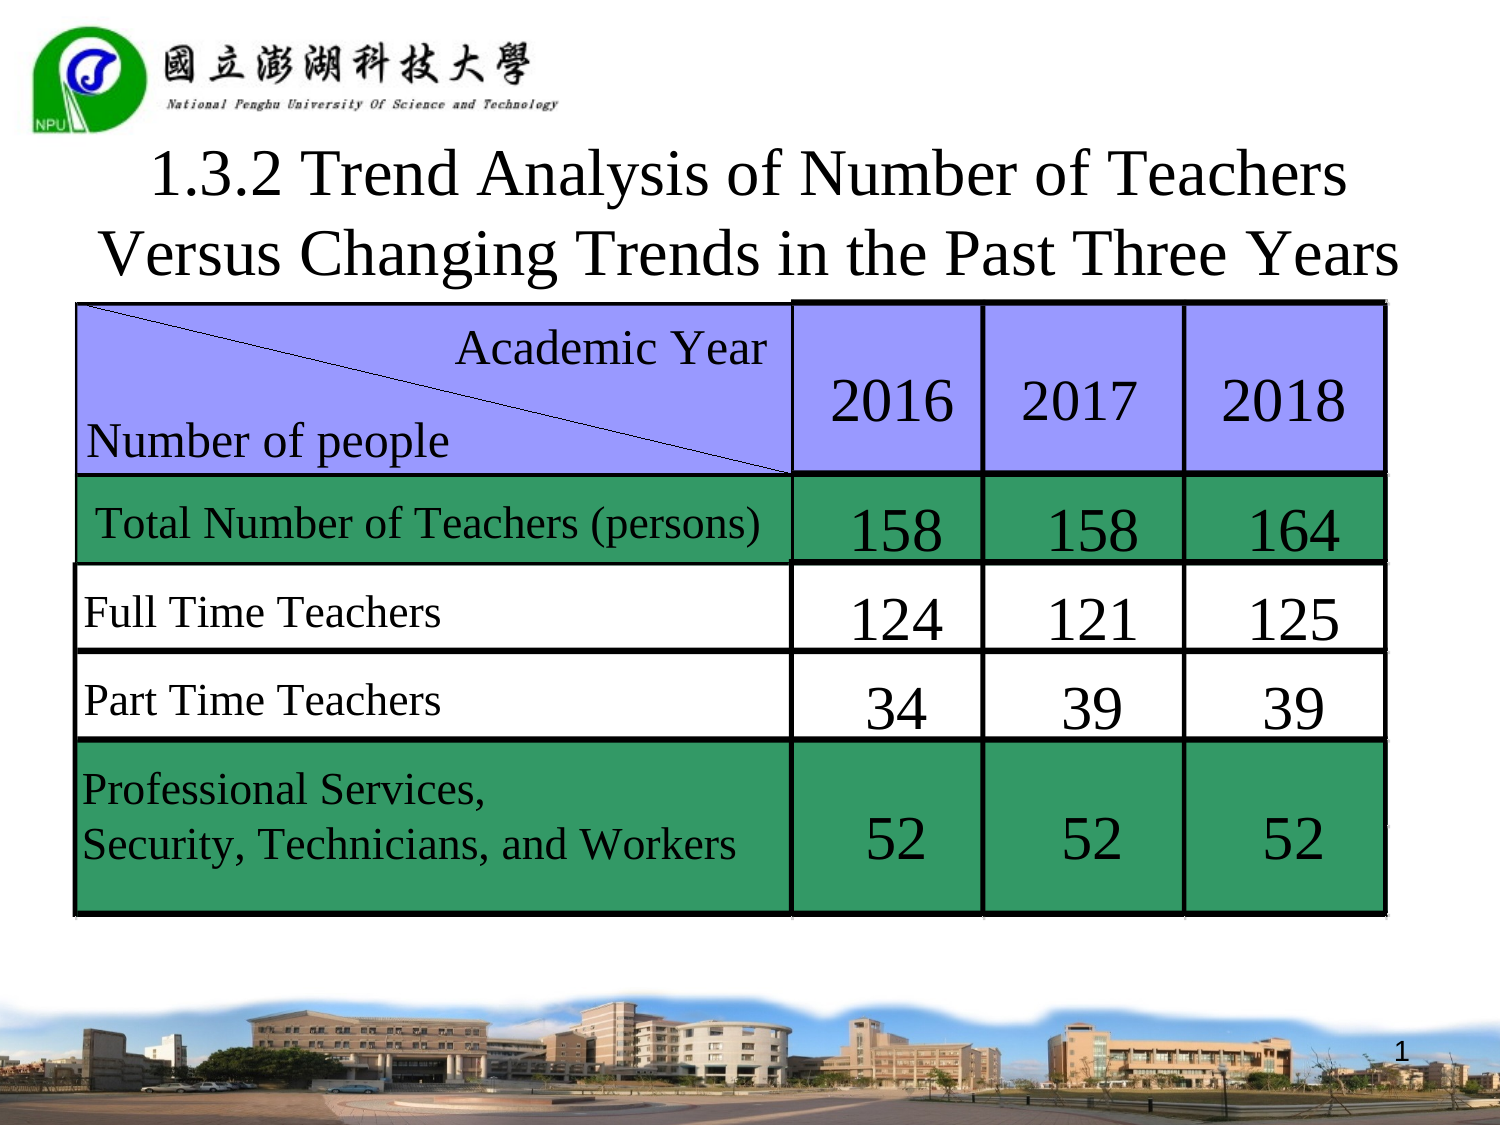

# 1.3.2 Trend Analysis of Number of Teachers Versus Changing Trends in the Past Three Years
Academic Year
2016
2018
2017
Number of people
158
158
164
Total Number of Teachers (persons)
124
121
125
Full Time Teachers
34
39
39
Part Time Teachers
Professional Services,
Security, Technicians, and Workers
52
52
52